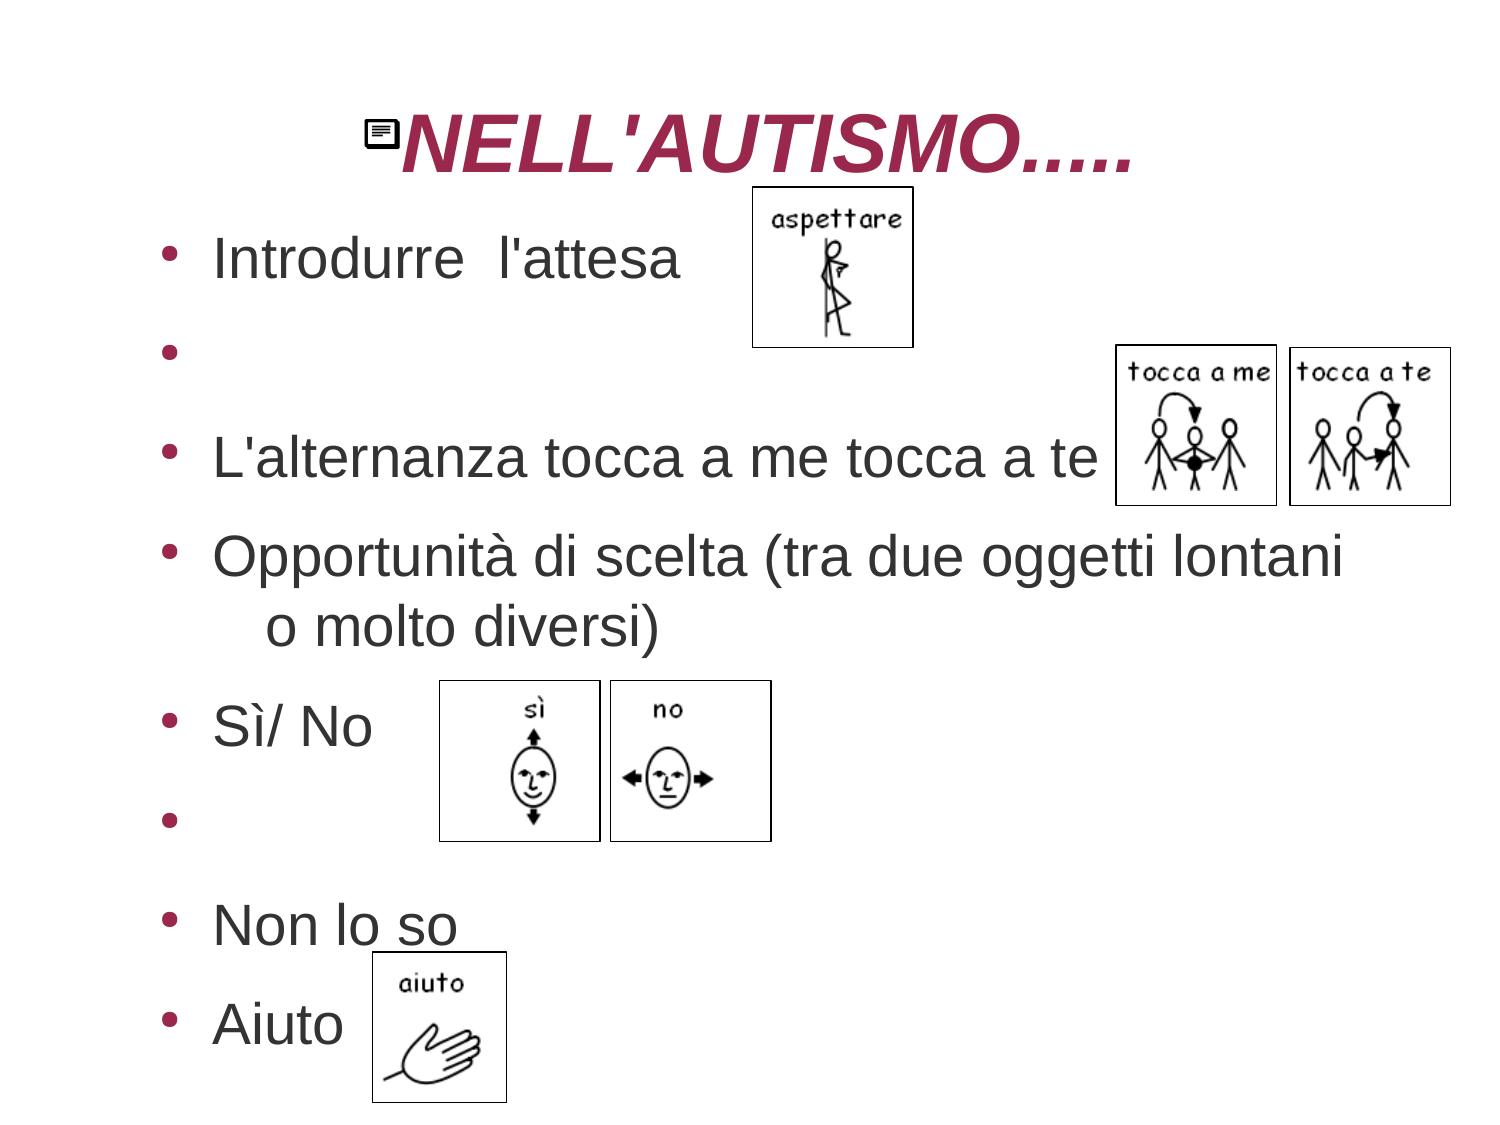

NELL'AUTISMO.....
# Introdurre l'attesa
L'alternanza tocca a me tocca a te
Opportunità di scelta (tra due oggetti lontani o molto diversi)
Sì/ No
Non lo so
Aiuto